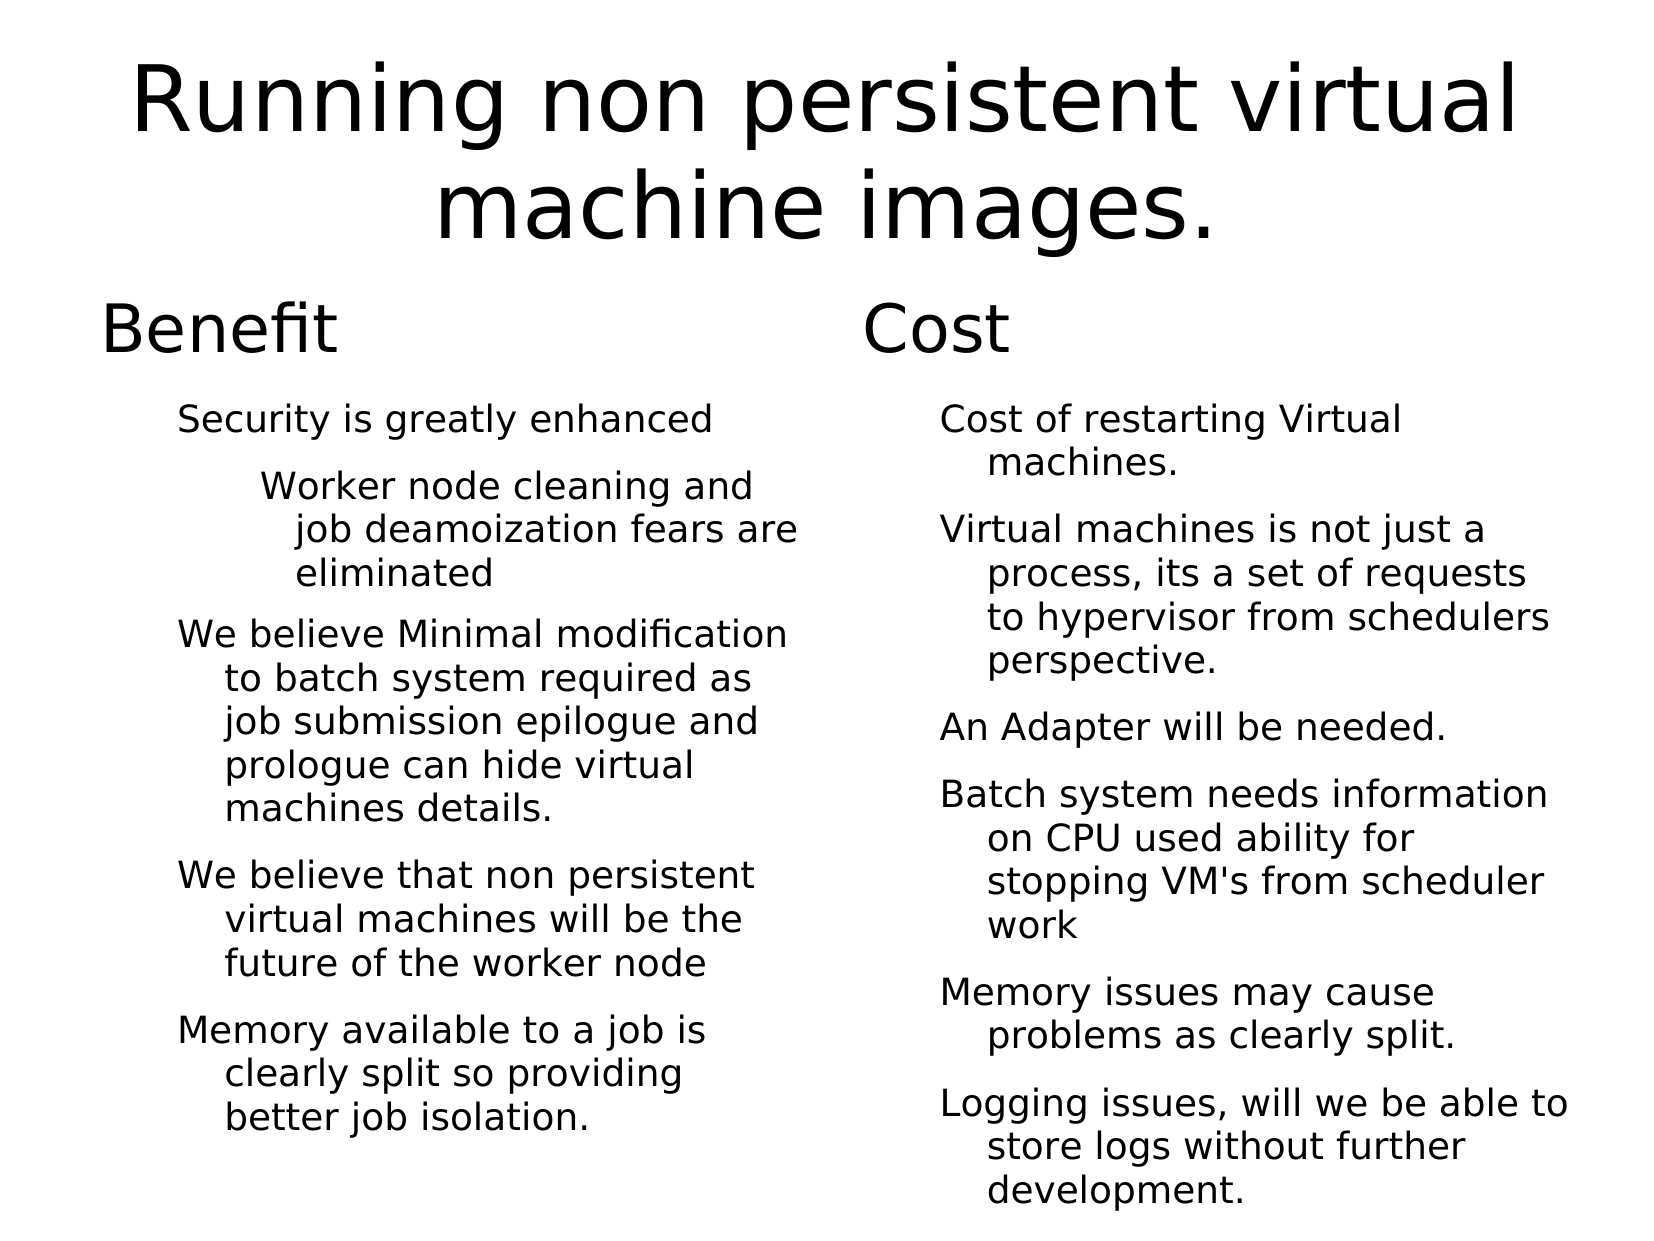

# Running non persistent virtual machine images.
Benefit
Security is greatly enhanced
Worker node cleaning and job deamoization fears are eliminated
We believe Minimal modification to batch system required as job submission epilogue and prologue can hide virtual machines details.
We believe that non persistent virtual machines will be the future of the worker node
Memory available to a job is clearly split so providing better job isolation.
Cost
Cost of restarting Virtual machines.
Virtual machines is not just a process, its a set of requests to hypervisor from schedulers perspective.
An Adapter will be needed.
Batch system needs information on CPU used ability for stopping VM's from scheduler work
Memory issues may cause problems as clearly split.
Logging issues, will we be able to store logs without further development.